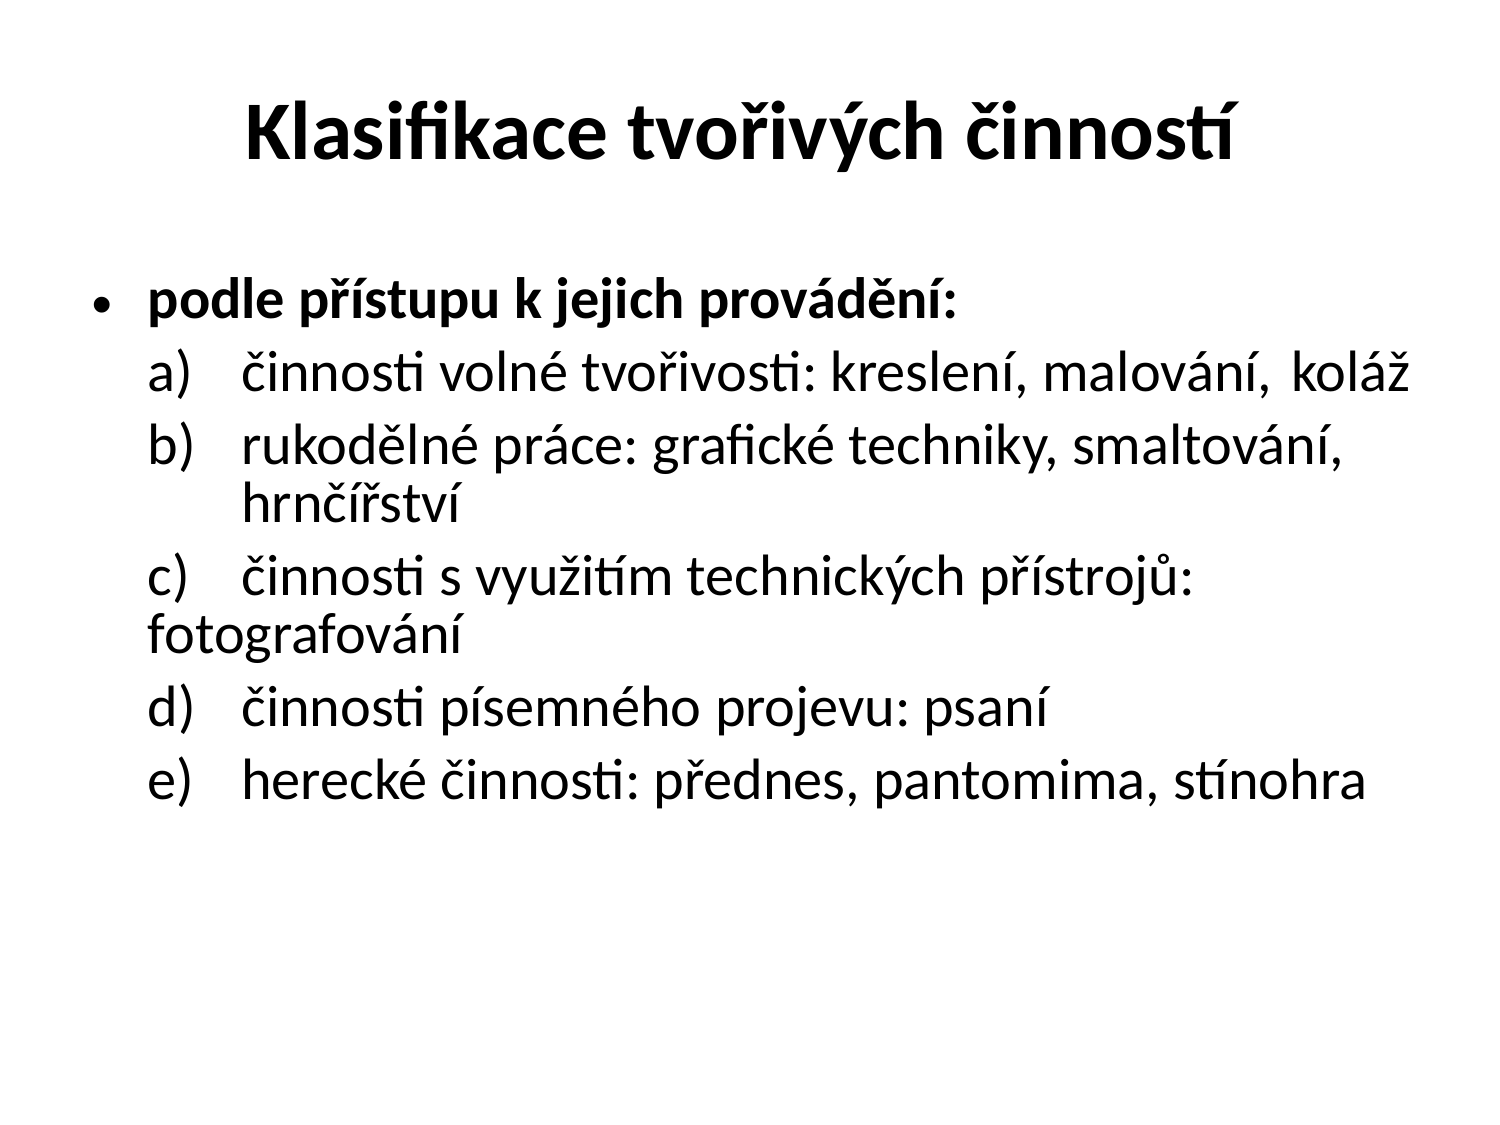

# Klasifikace tvořivých činností
podle přístupu k jejich provádění:
	a)	činnosti volné tvořivosti: kreslení, malování, 	koláž
	b)	rukodělné práce: grafické techniky, smaltování, 	hrnčířství
	c)	činnosti s využitím technických přístrojů: 	fotografování
	d)	činnosti písemného projevu: psaní
	e)	herecké činnosti: přednes, pantomima, stínohra